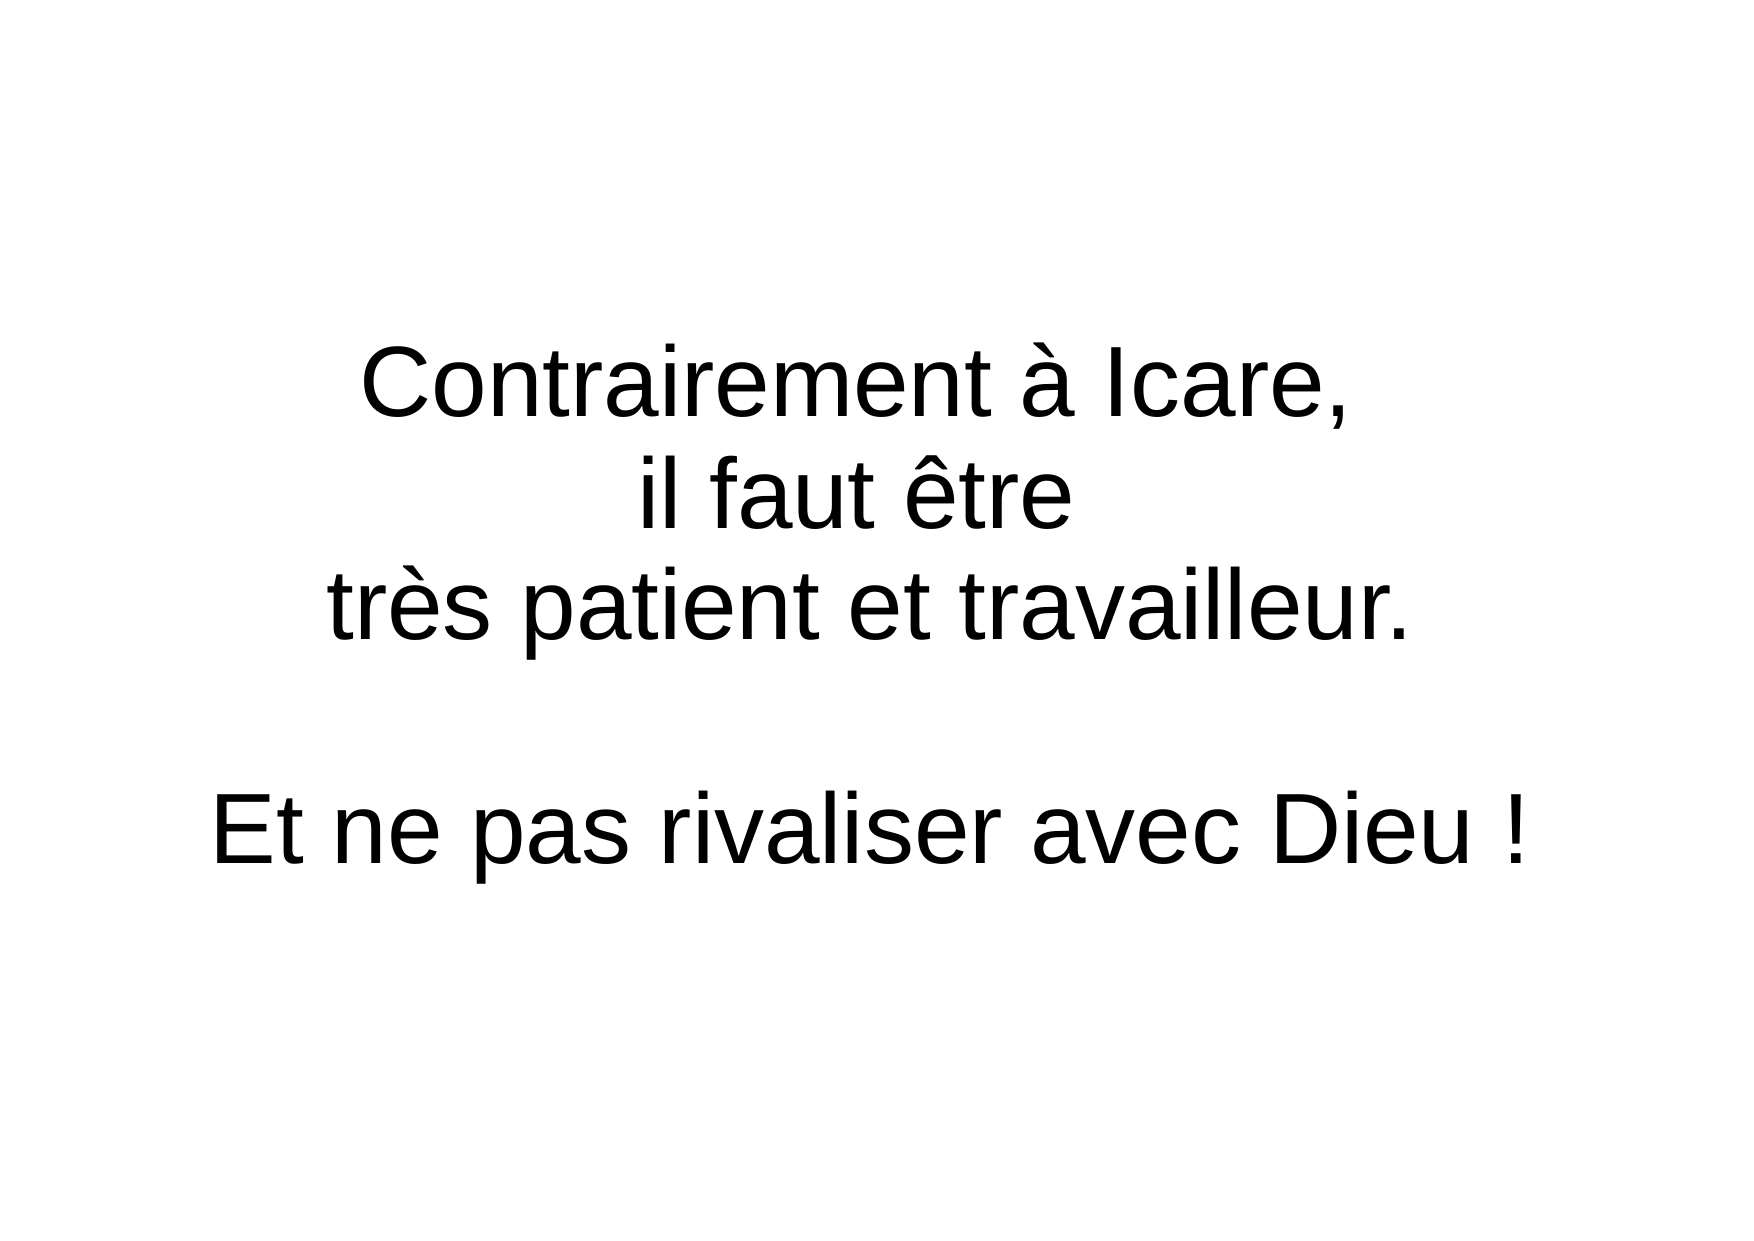

Contrairement à Icare,
il faut être
très patient et travailleur.
Et ne pas rivaliser avec Dieu !